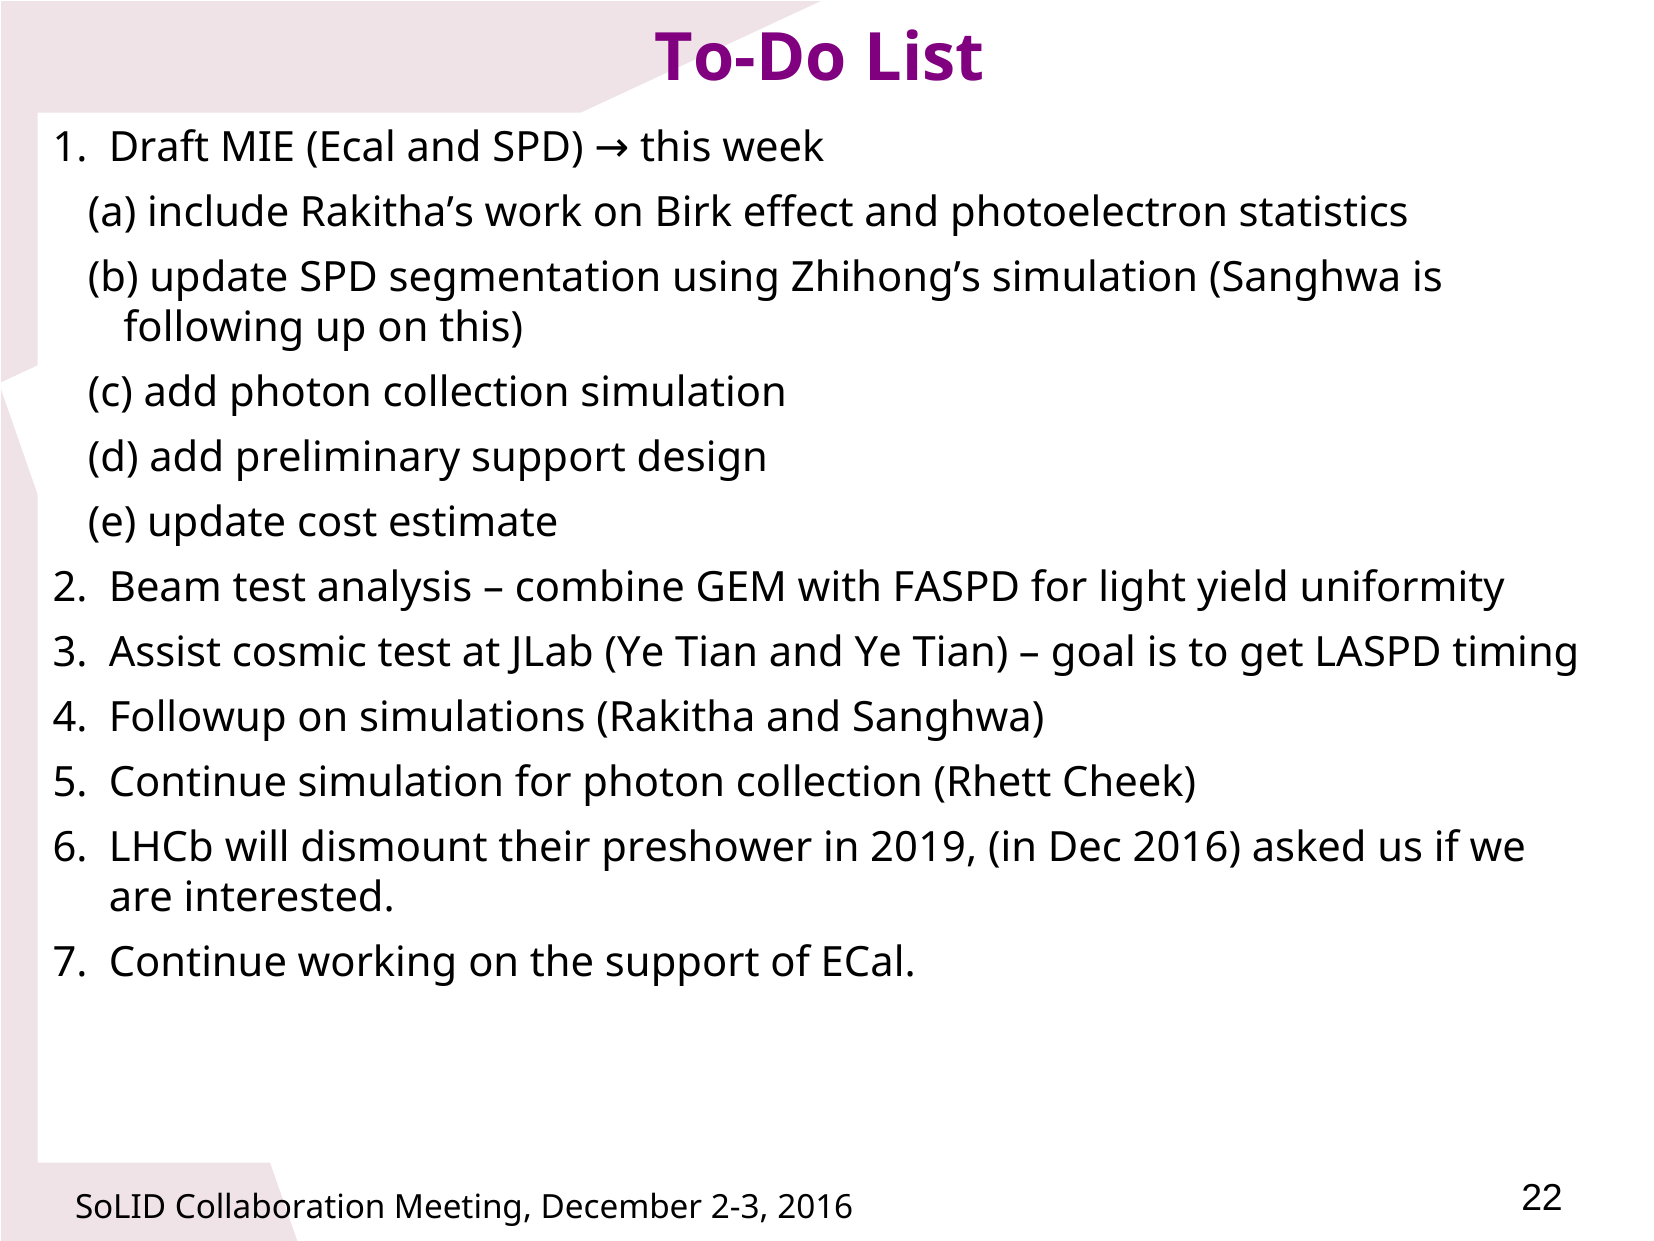

# To-Do List
Draft MIE (Ecal and SPD) → this week
 include Rakitha’s work on Birk effect and photoelectron statistics
 update SPD segmentation using Zhihong’s simulation (Sanghwa is following up on this)
 add photon collection simulation
 add preliminary support design
 update cost estimate
Beam test analysis – combine GEM with FASPD for light yield uniformity
Assist cosmic test at JLab (Ye Tian and Ye Tian) – goal is to get LASPD timing
Followup on simulations (Rakitha and Sanghwa)
Continue simulation for photon collection (Rhett Cheek)
LHCb will dismount their preshower in 2019, (in Dec 2016) asked us if we are interested.
Continue working on the support of ECal.
22